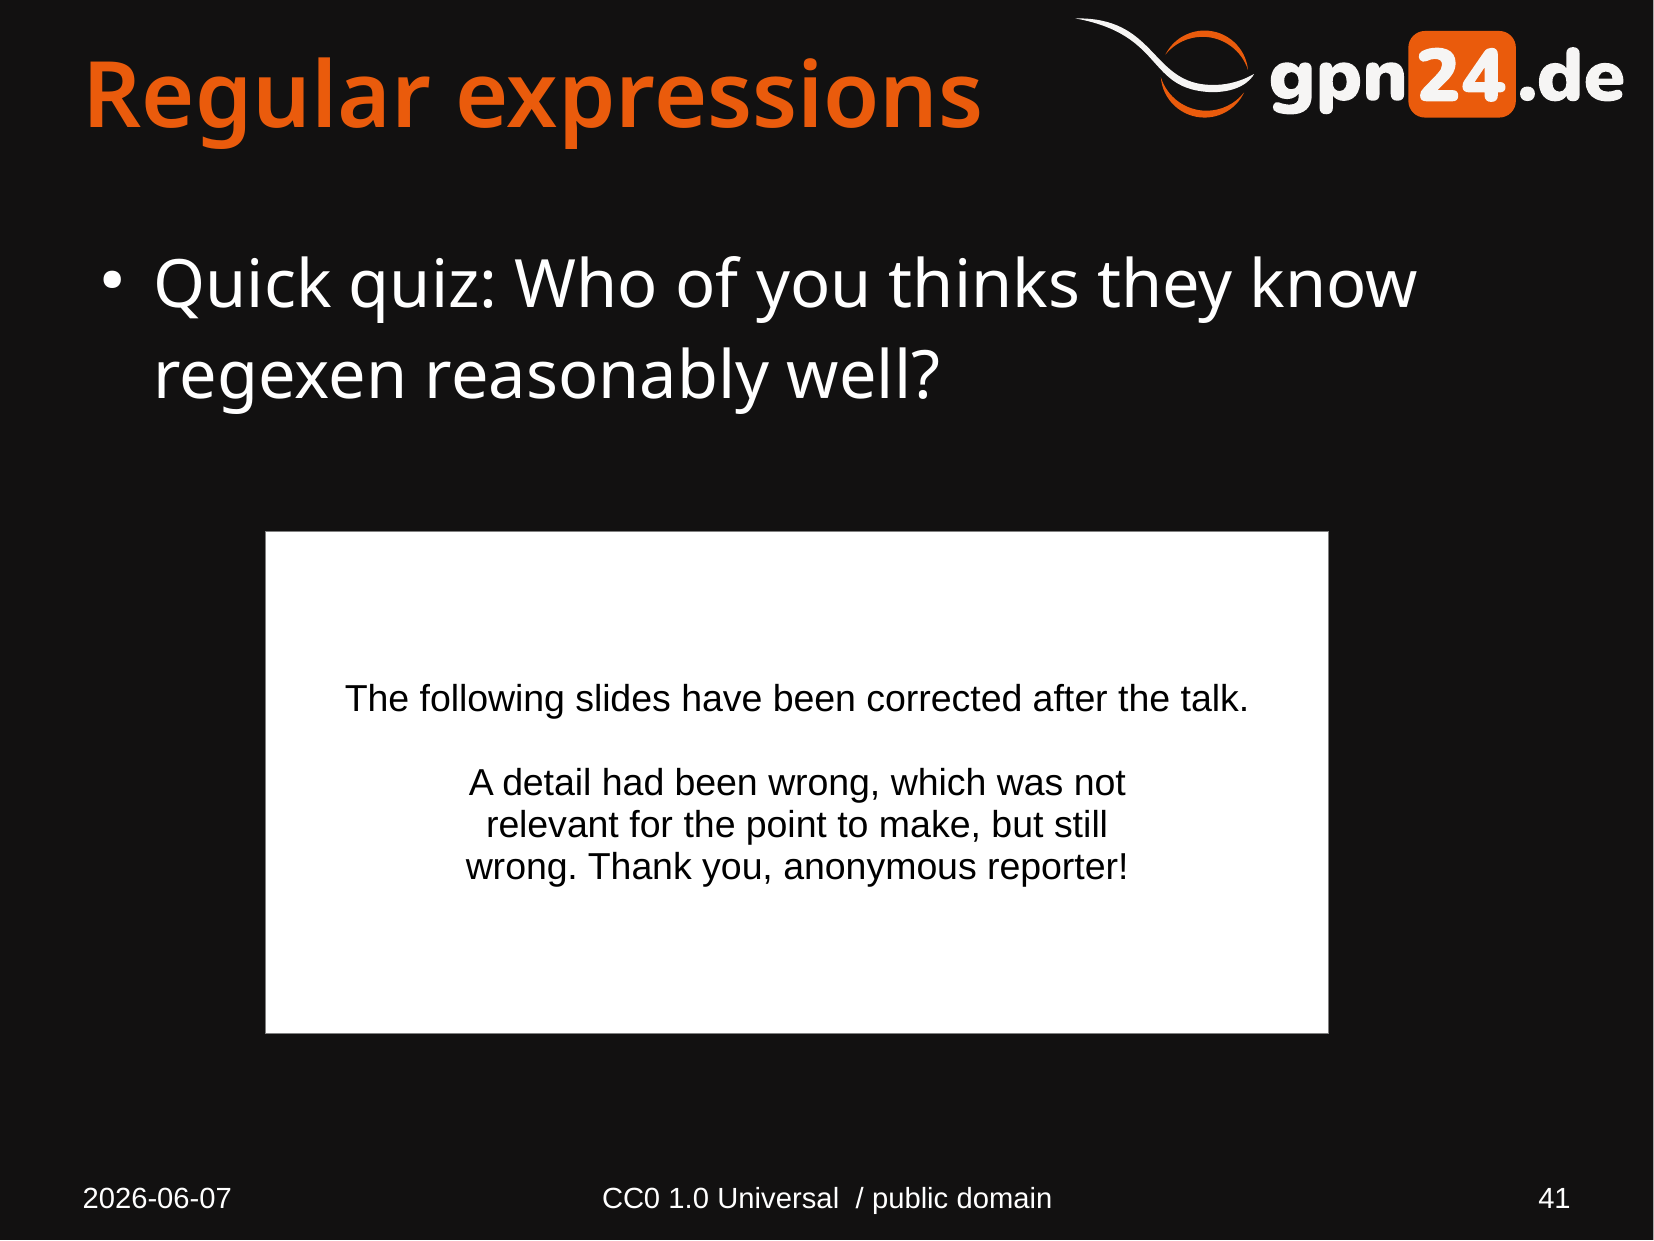

# Regular expressions
Quick quiz: Who of you thinks they know regexen reasonably well?
The following slides have been corrected after the talk.
A detail had been wrong, which was not
relevant for the point to make, but still
wrong. Thank you, anonymous reporter!
2026-06-07
CC0 1.0 Universal / public domain
41